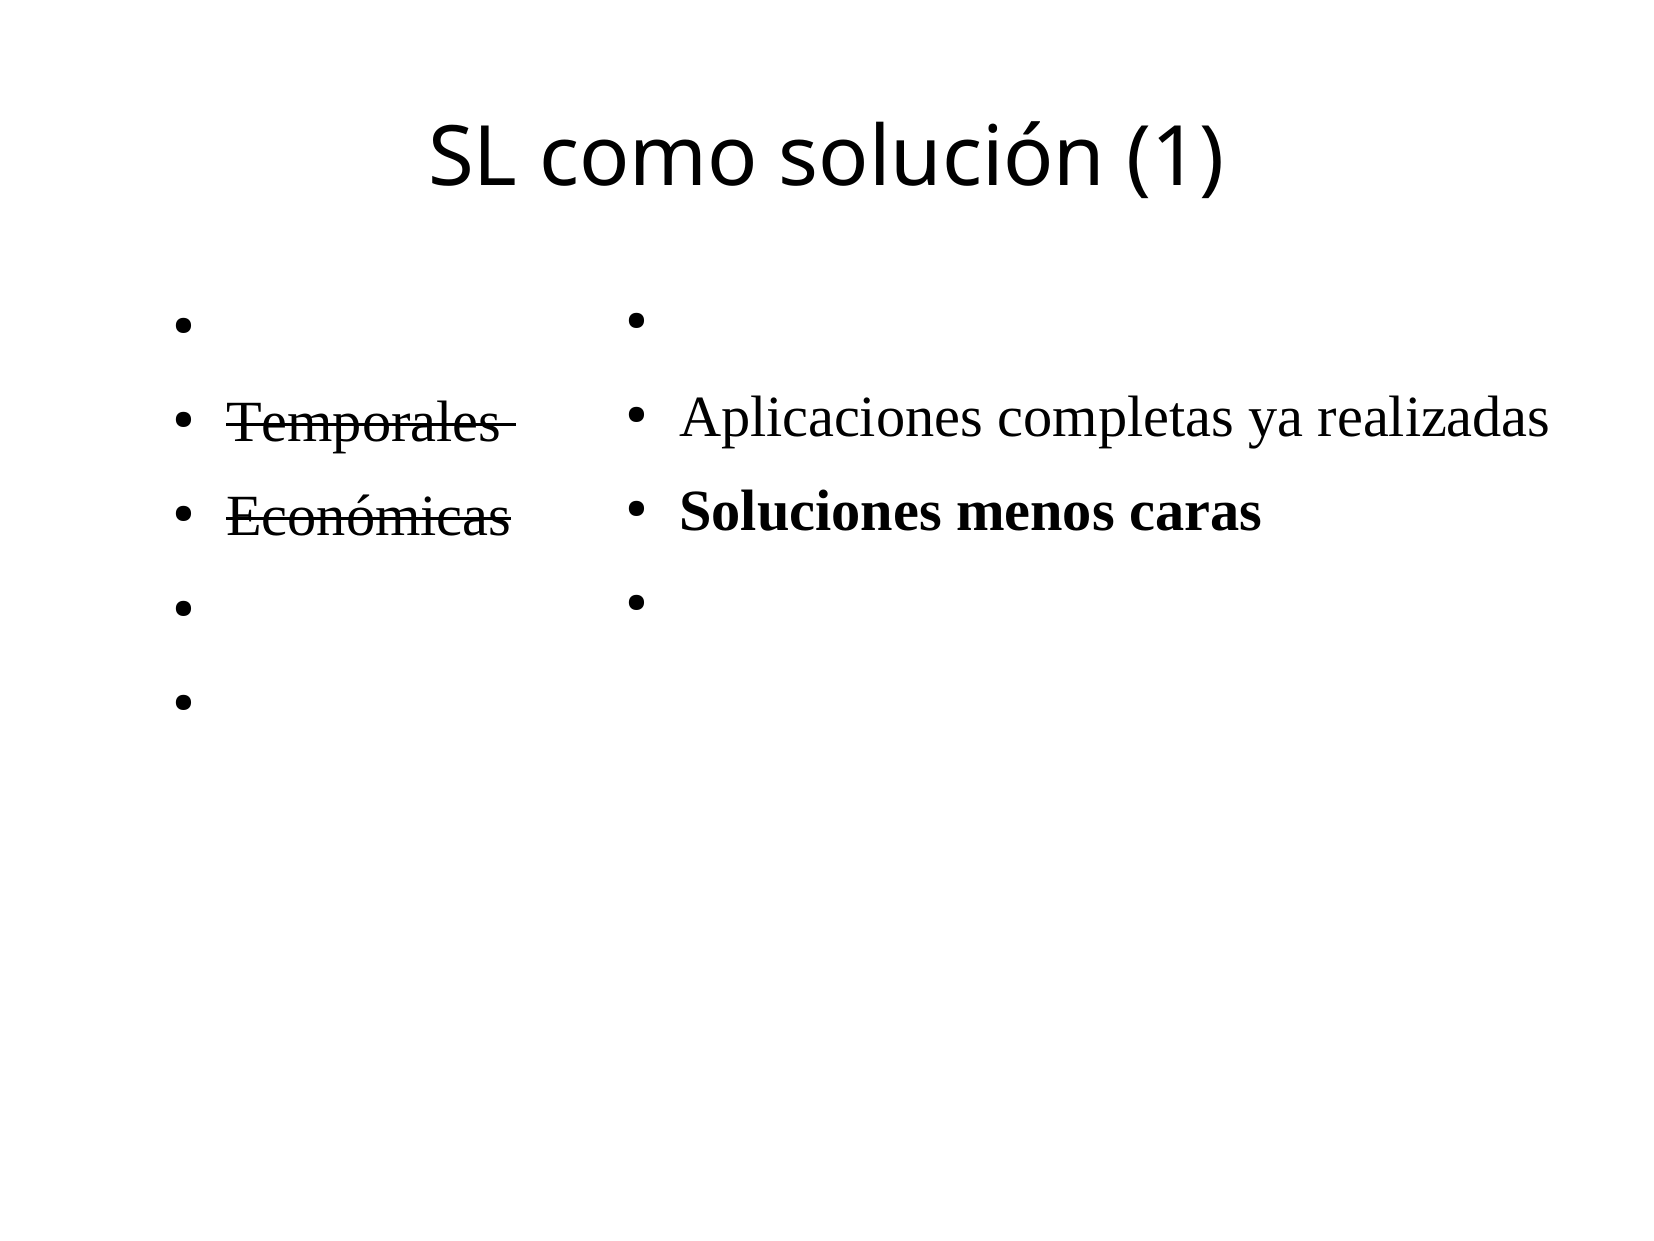

# SL como solución (1)
Aplicaciones completas ya realizadas
Soluciones menos caras
Temporales
Económicas